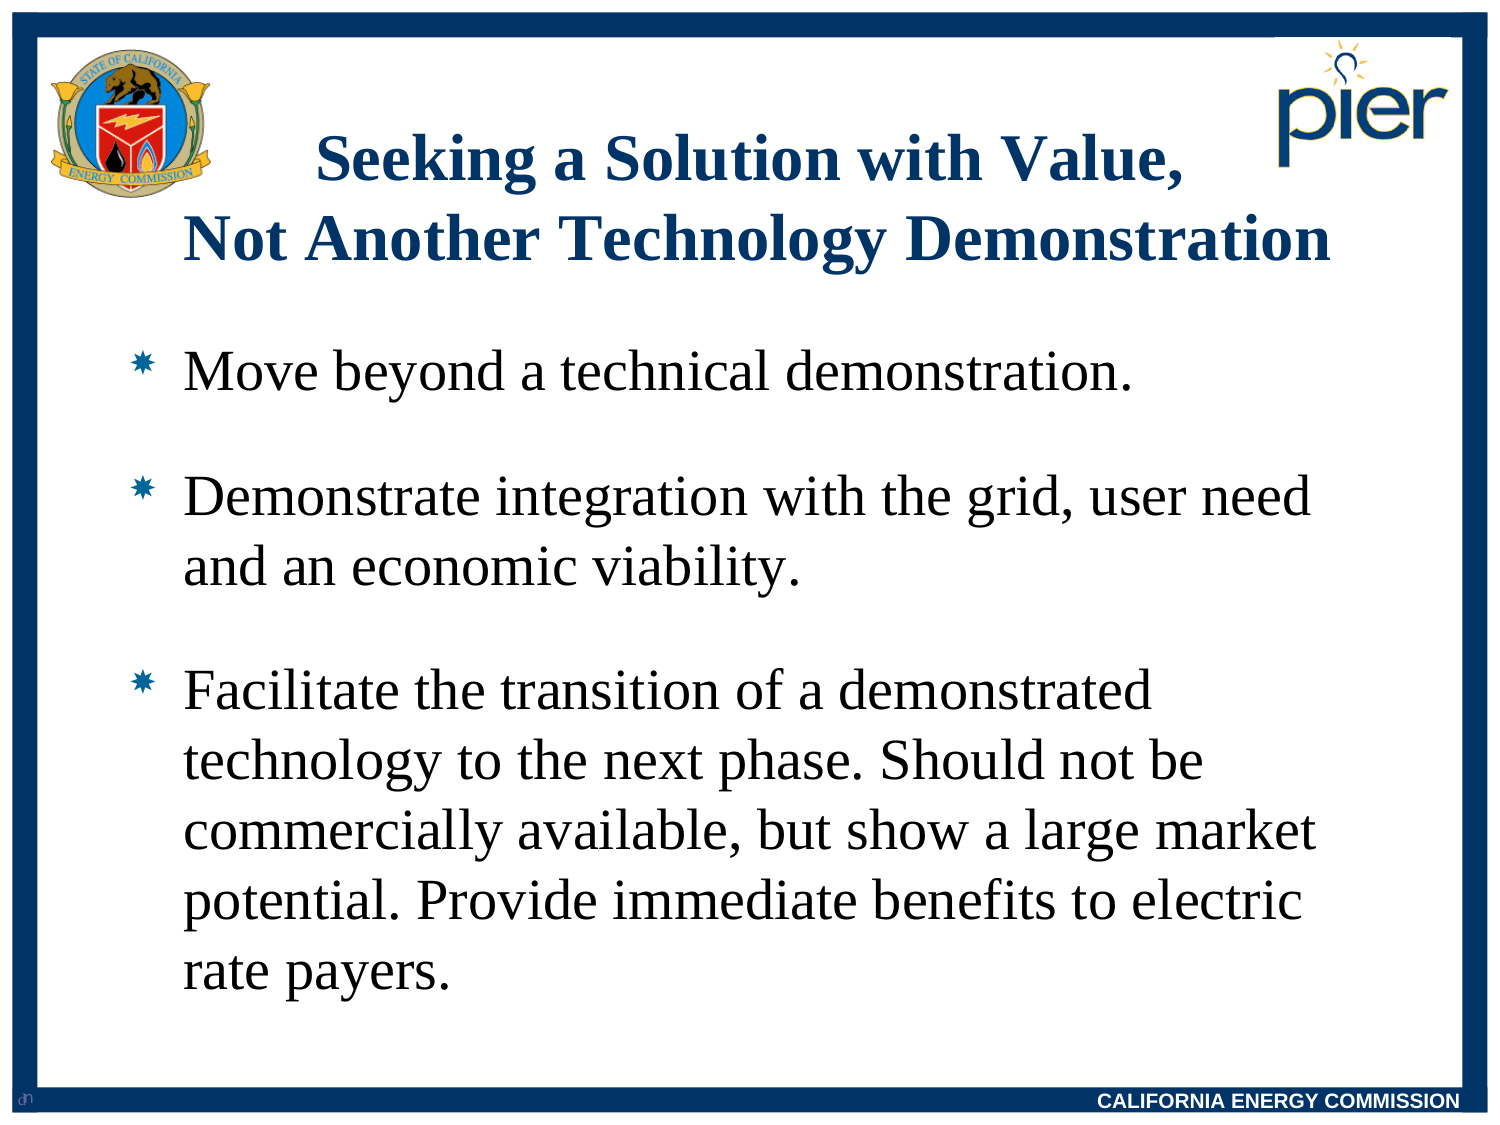

# Seeking a Solution with Value, Not Another Technology Demonstration
Move beyond a technical demonstration.
Demonstrate integration with the grid, user need and an economic viability.
Facilitate the transition of a demonstrated technology to the next phase. Should not be commercially available, but show a large market potential. Provide immediate benefits to electric rate payers.